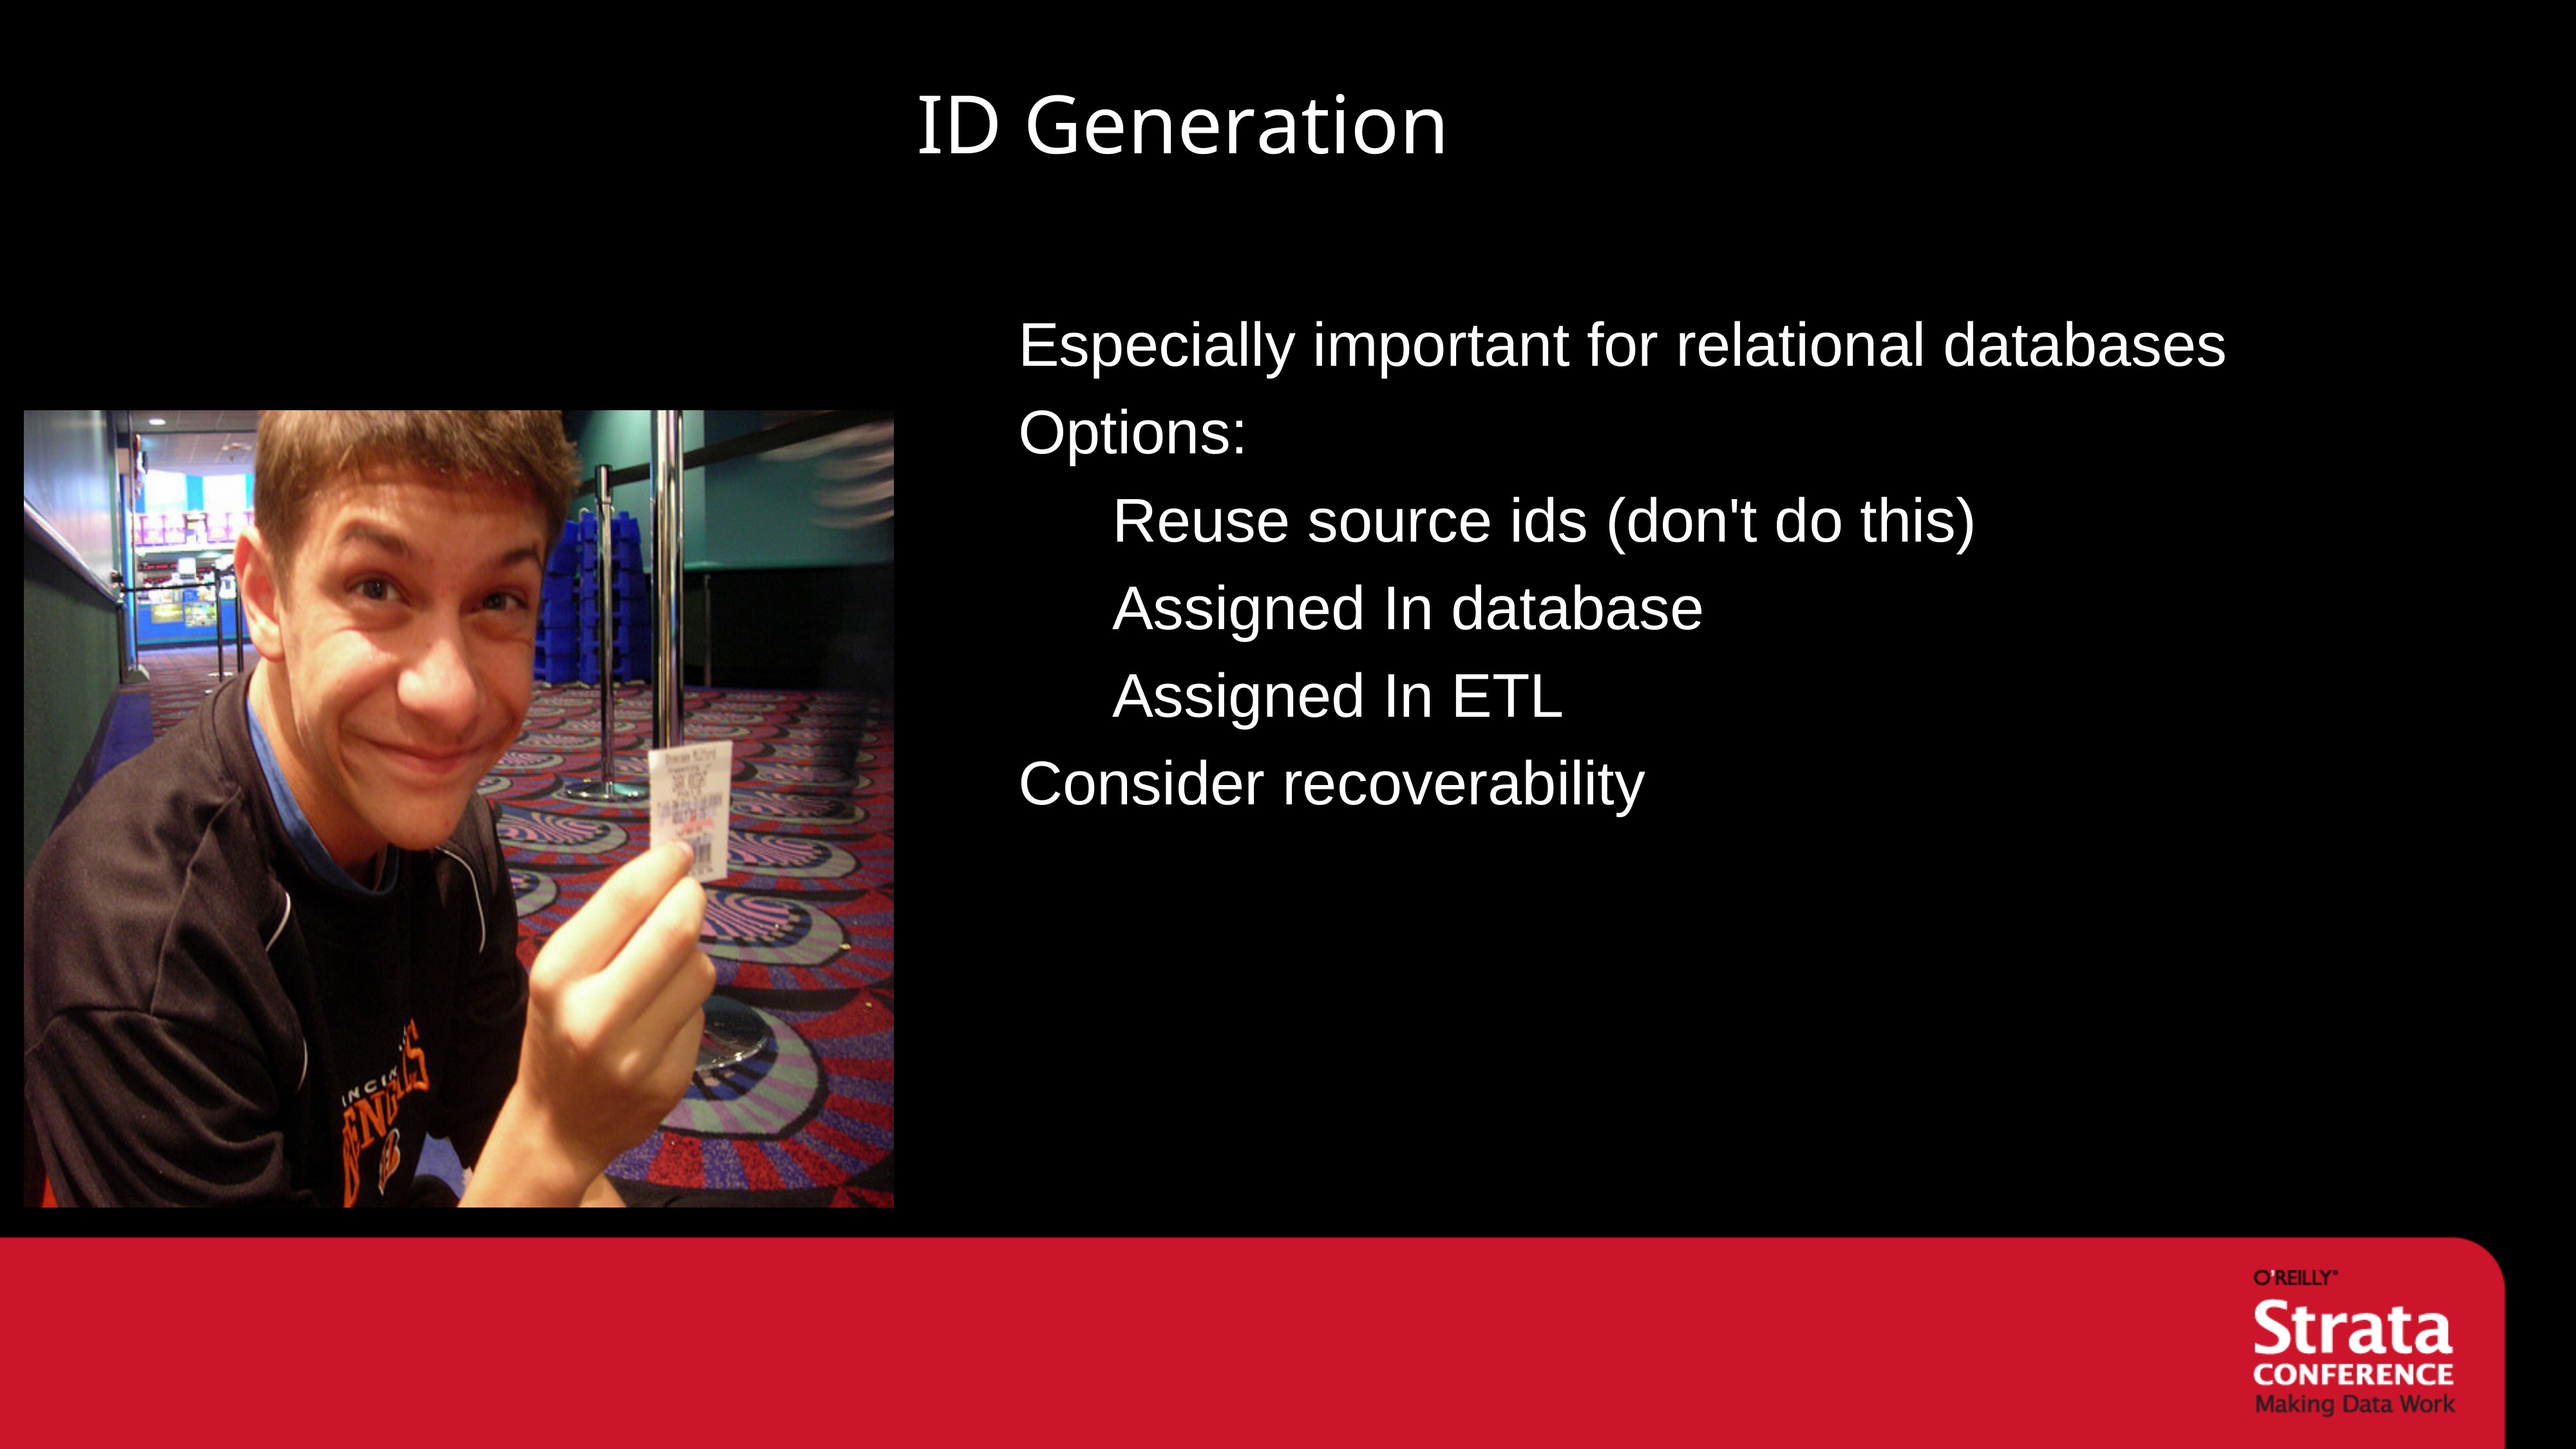

#
ID Generation
Especially important for relational databases
Options:
Reuse source ids (don't do this)
Assigned In database
Assigned In ETL
Consider recoverability